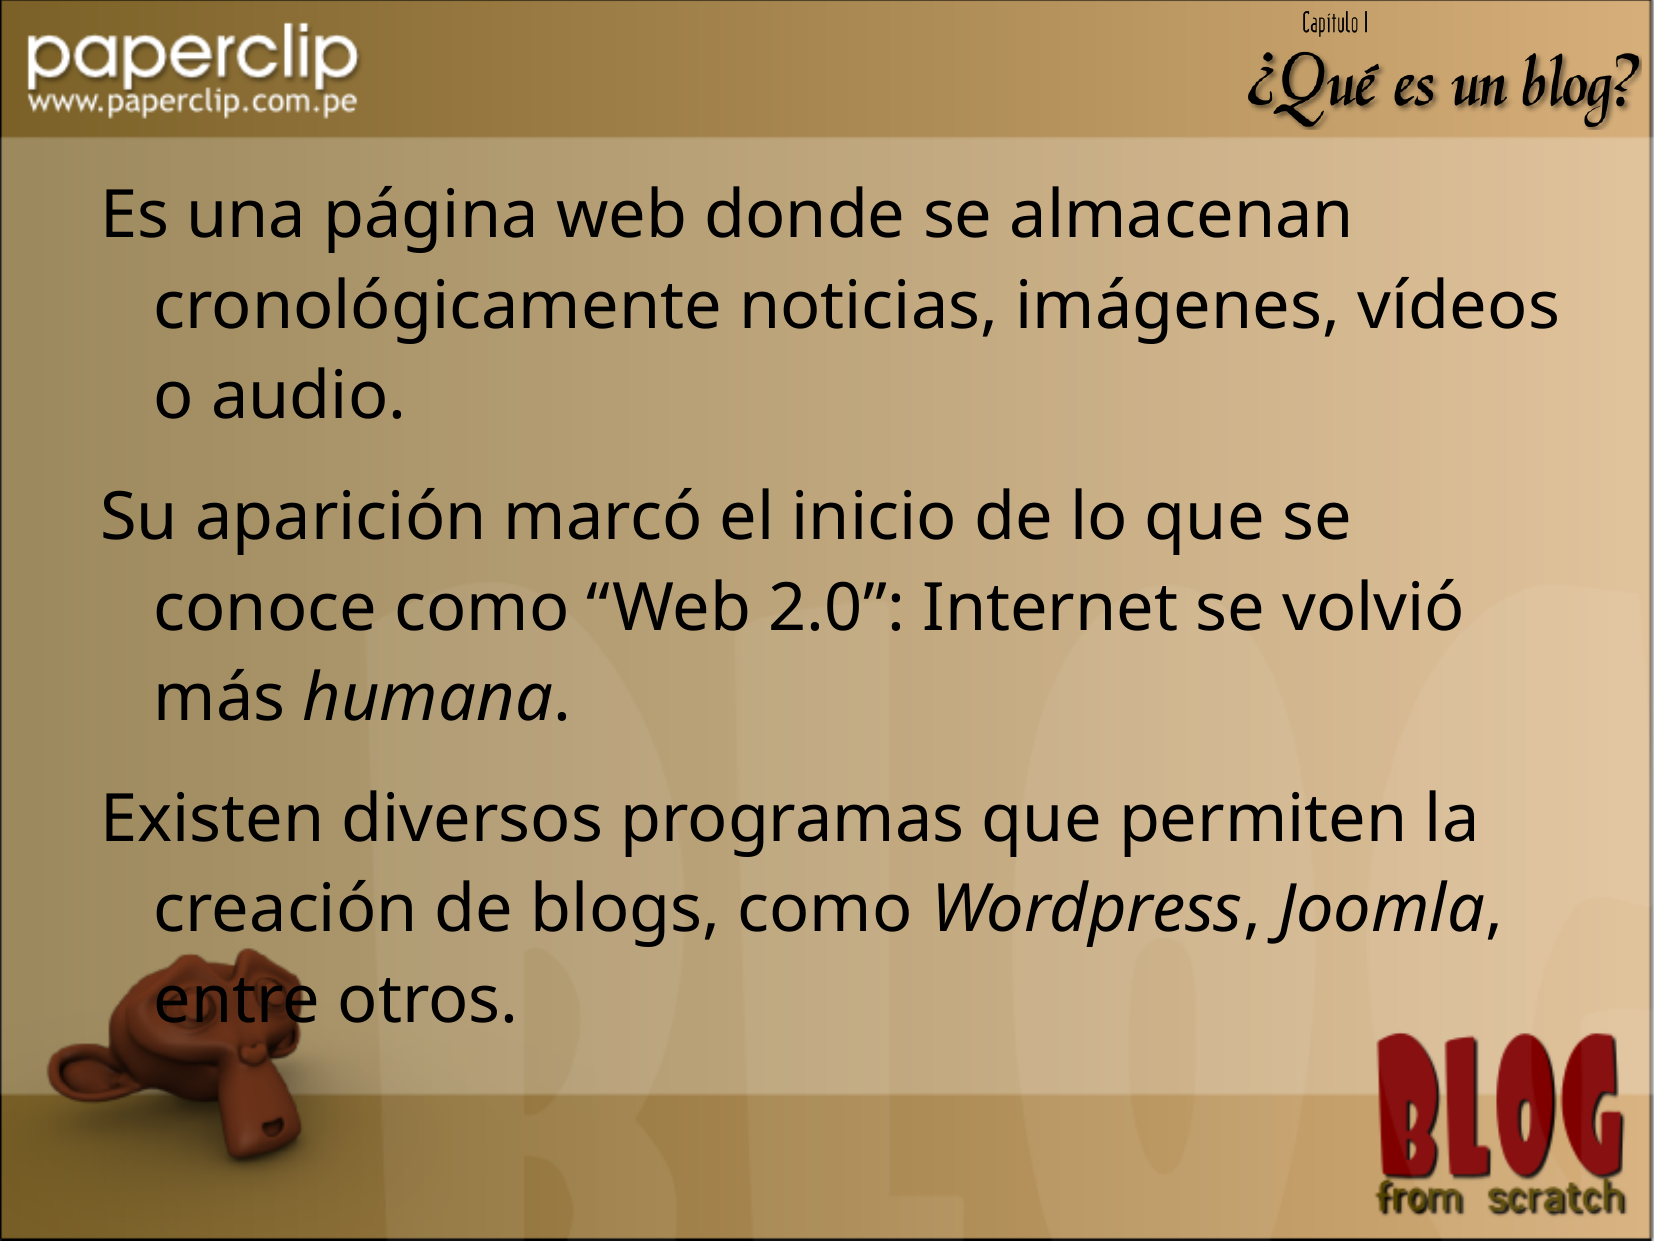

# Es una página web donde se almacenan cronológicamente noticias, imágenes, vídeos o audio.
Su aparición marcó el inicio de lo que se conoce como “Web 2.0”: Internet se volvió más humana.
Existen diversos programas que permiten la creación de blogs, como Wordpress, Joomla, entre otros.